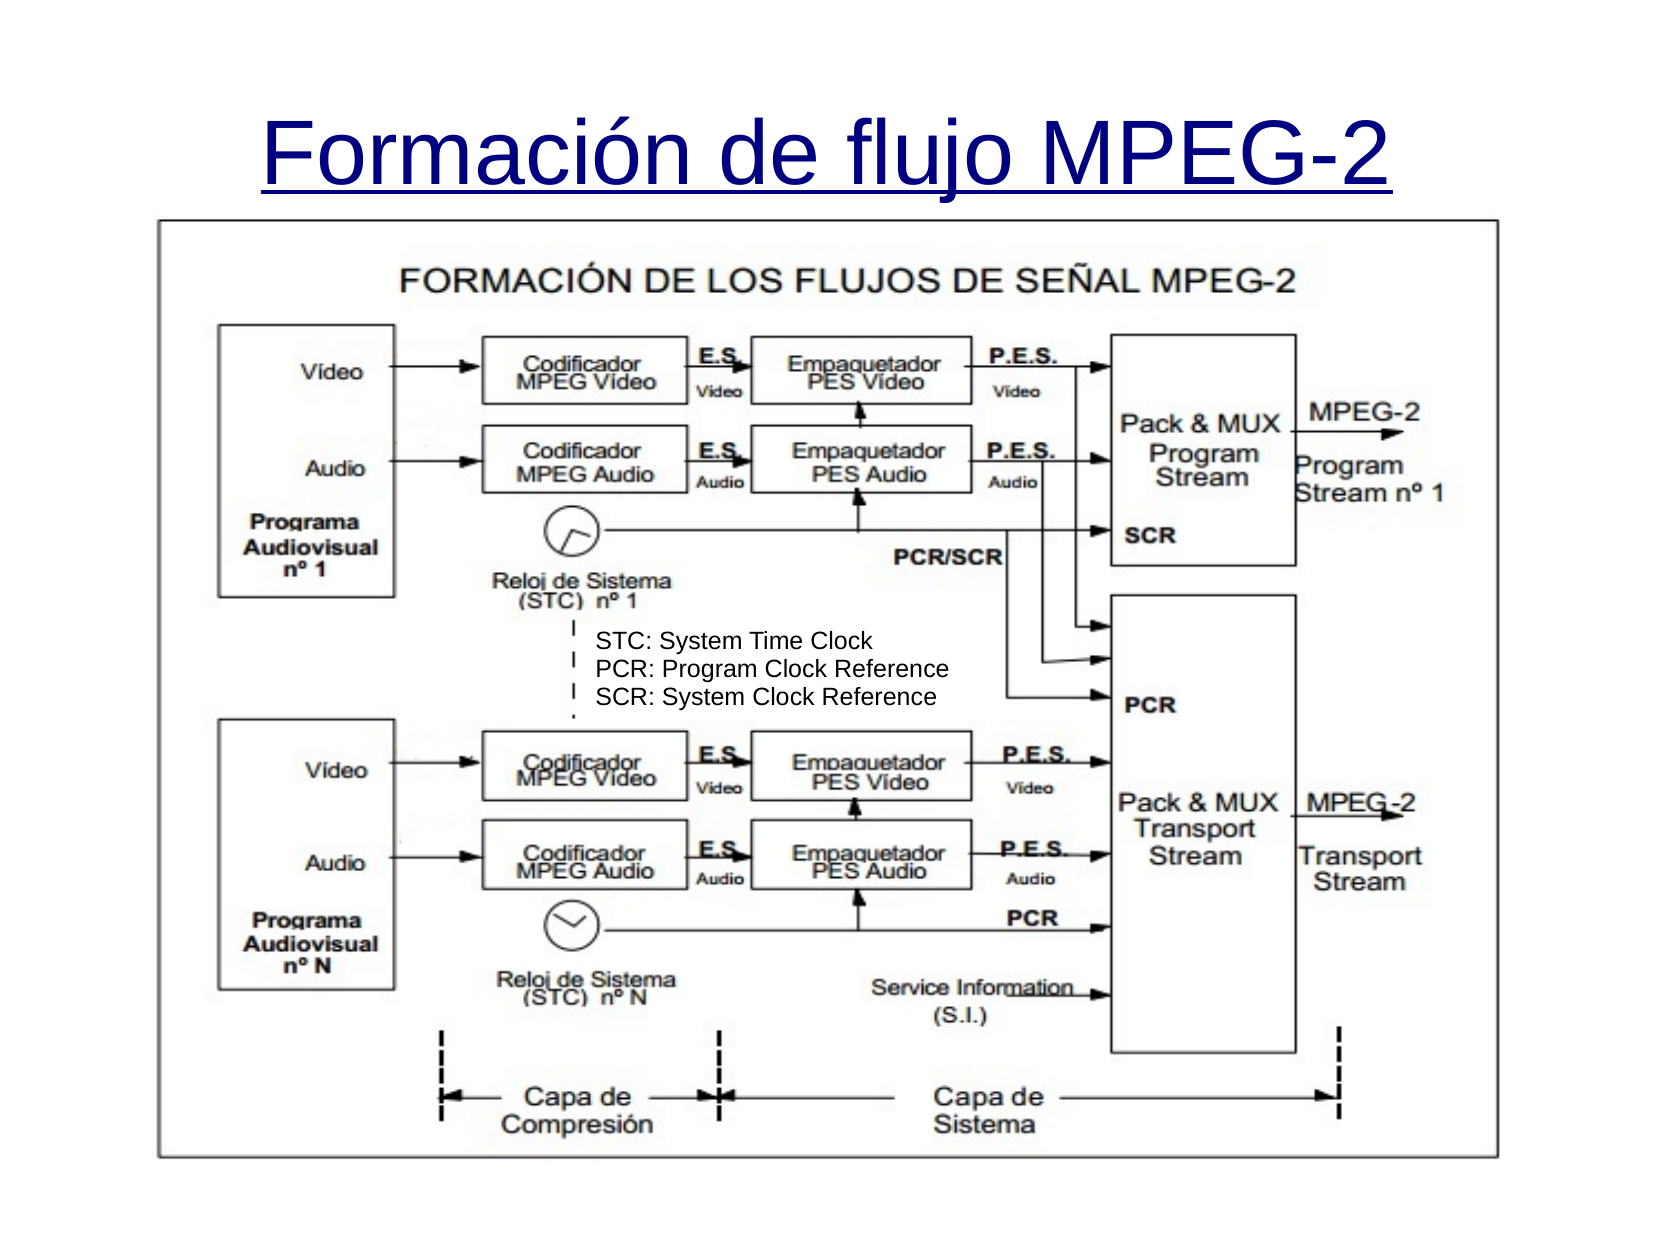

# Formación de flujo MPEG-2
STC: System Time Clock
PCR: Program Clock Reference
SCR: System Clock Reference